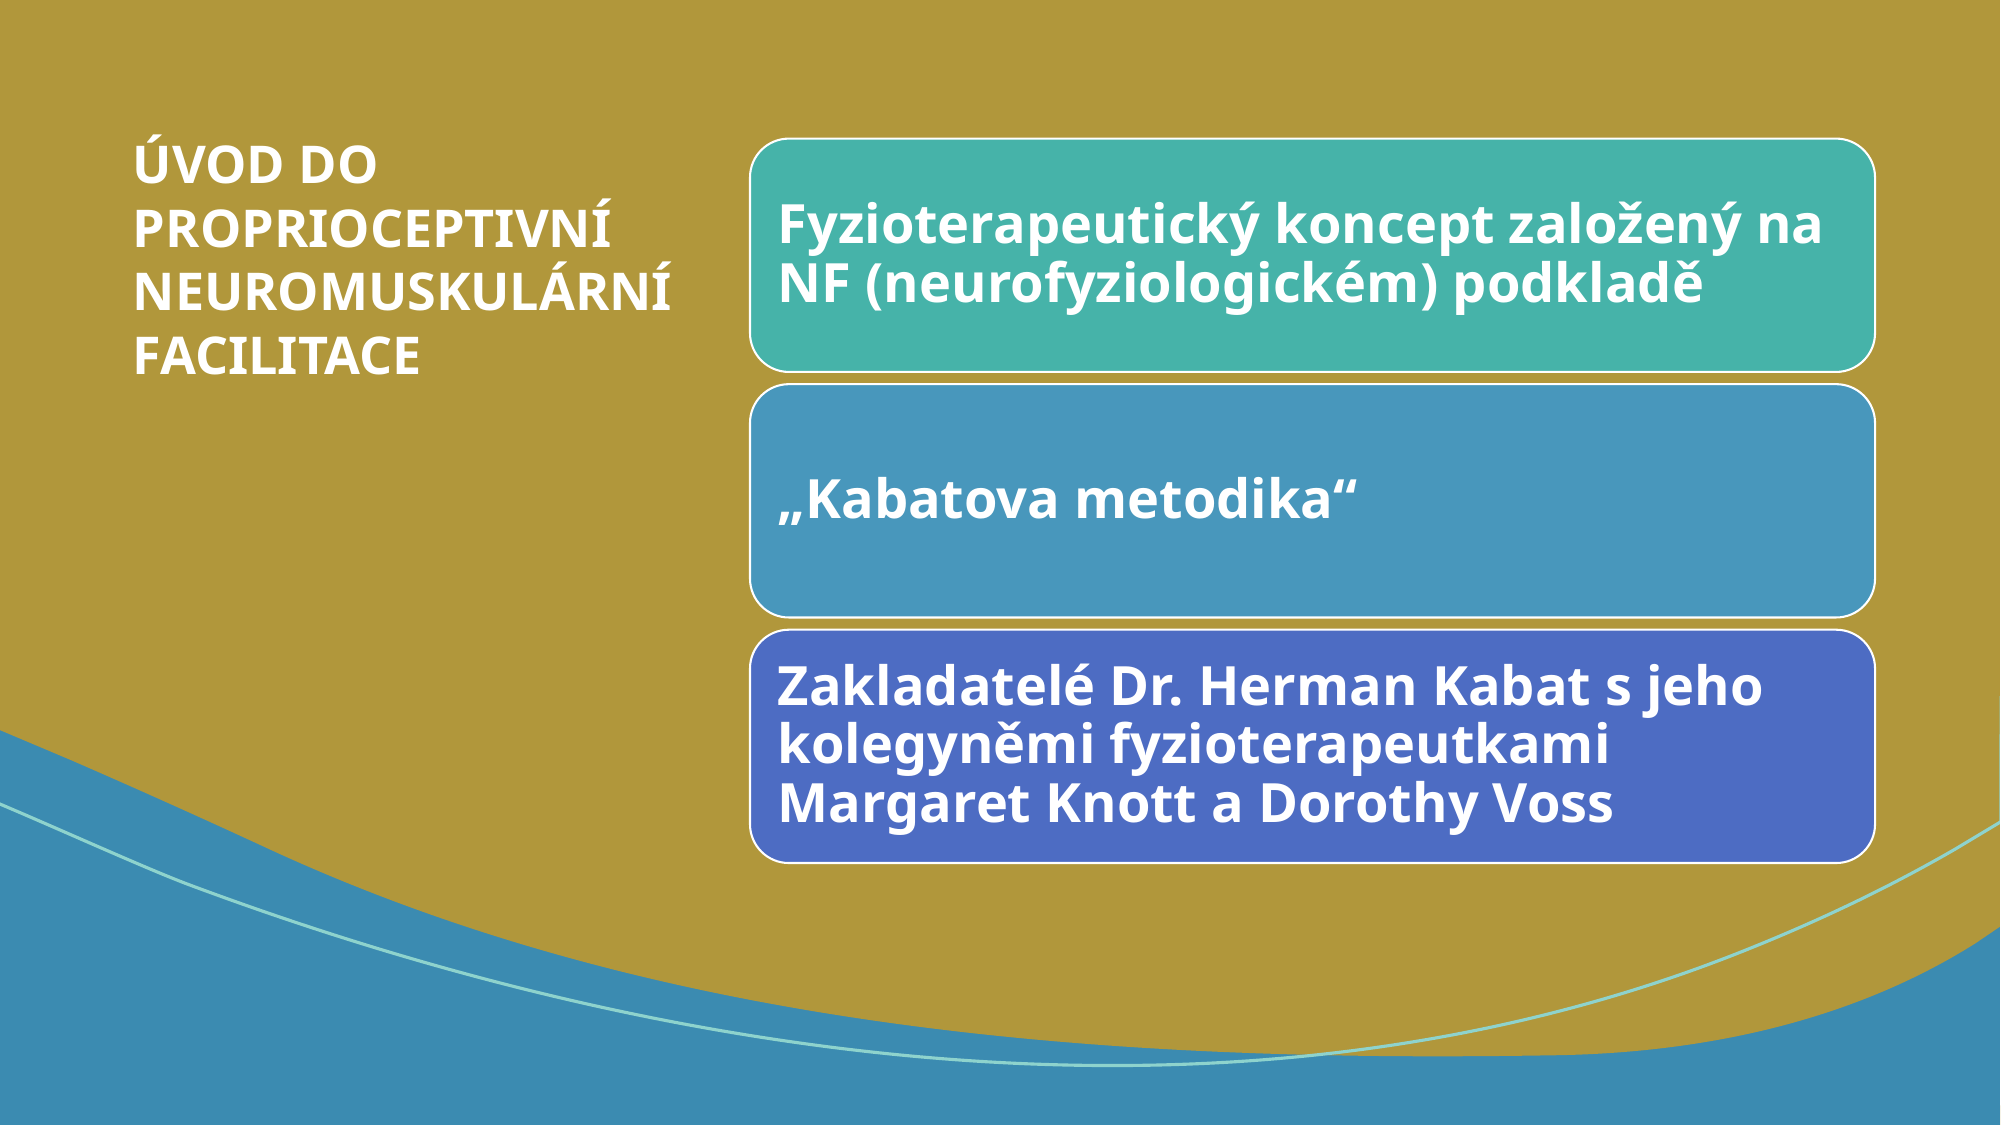

# ÚVOD DO PROPRIOCEPTIVNÍ NEUROMUSKULÁRNÍ FACILITACE
Fyzioterapeutický koncept založený na NF (neurofyziologickém) podkladě
„Kabatova metodika“
Zakladatelé Dr. Herman Kabat s jeho kolegyněmi fyzioterapeutkami Margaret Knott a Dorothy Voss